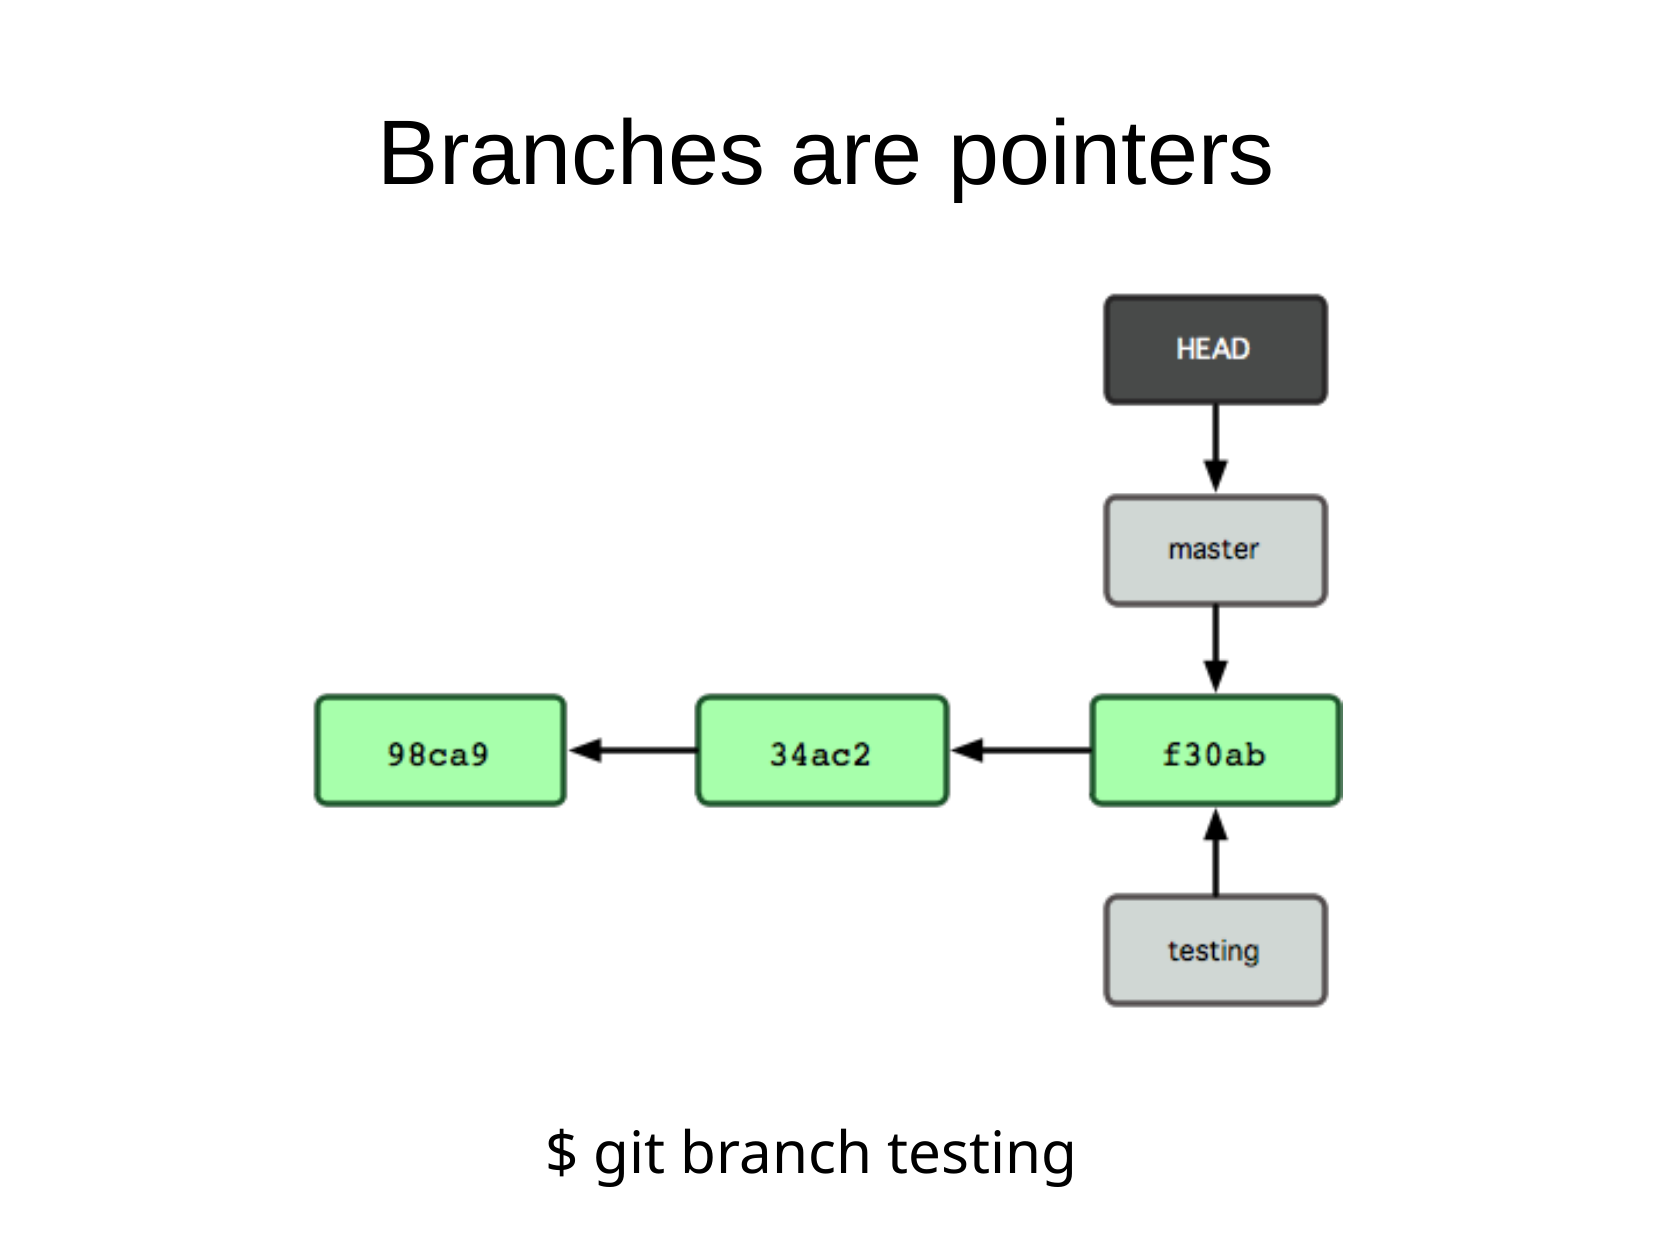

# Branches are pointers
$ git branch testing